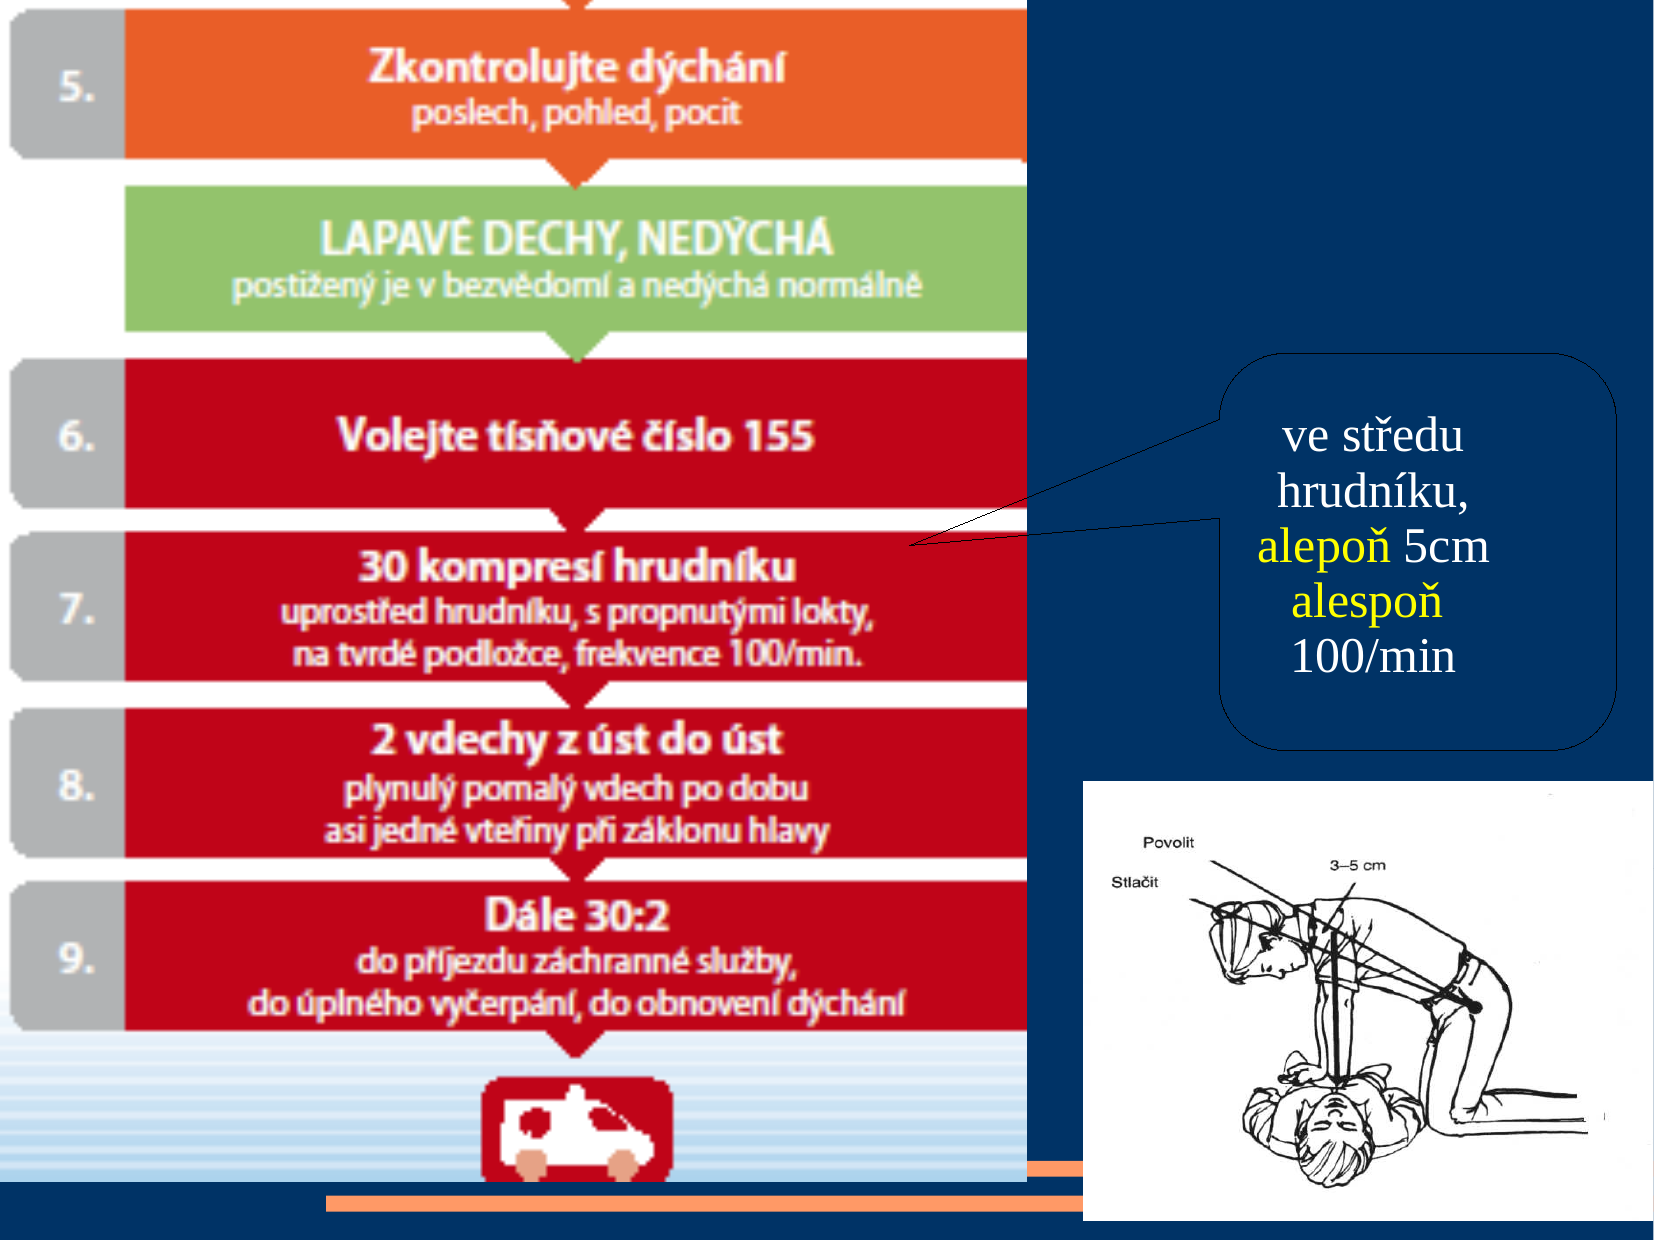

#
ve středu hrudníku,
alepoň 5cm
alespoň
100/min